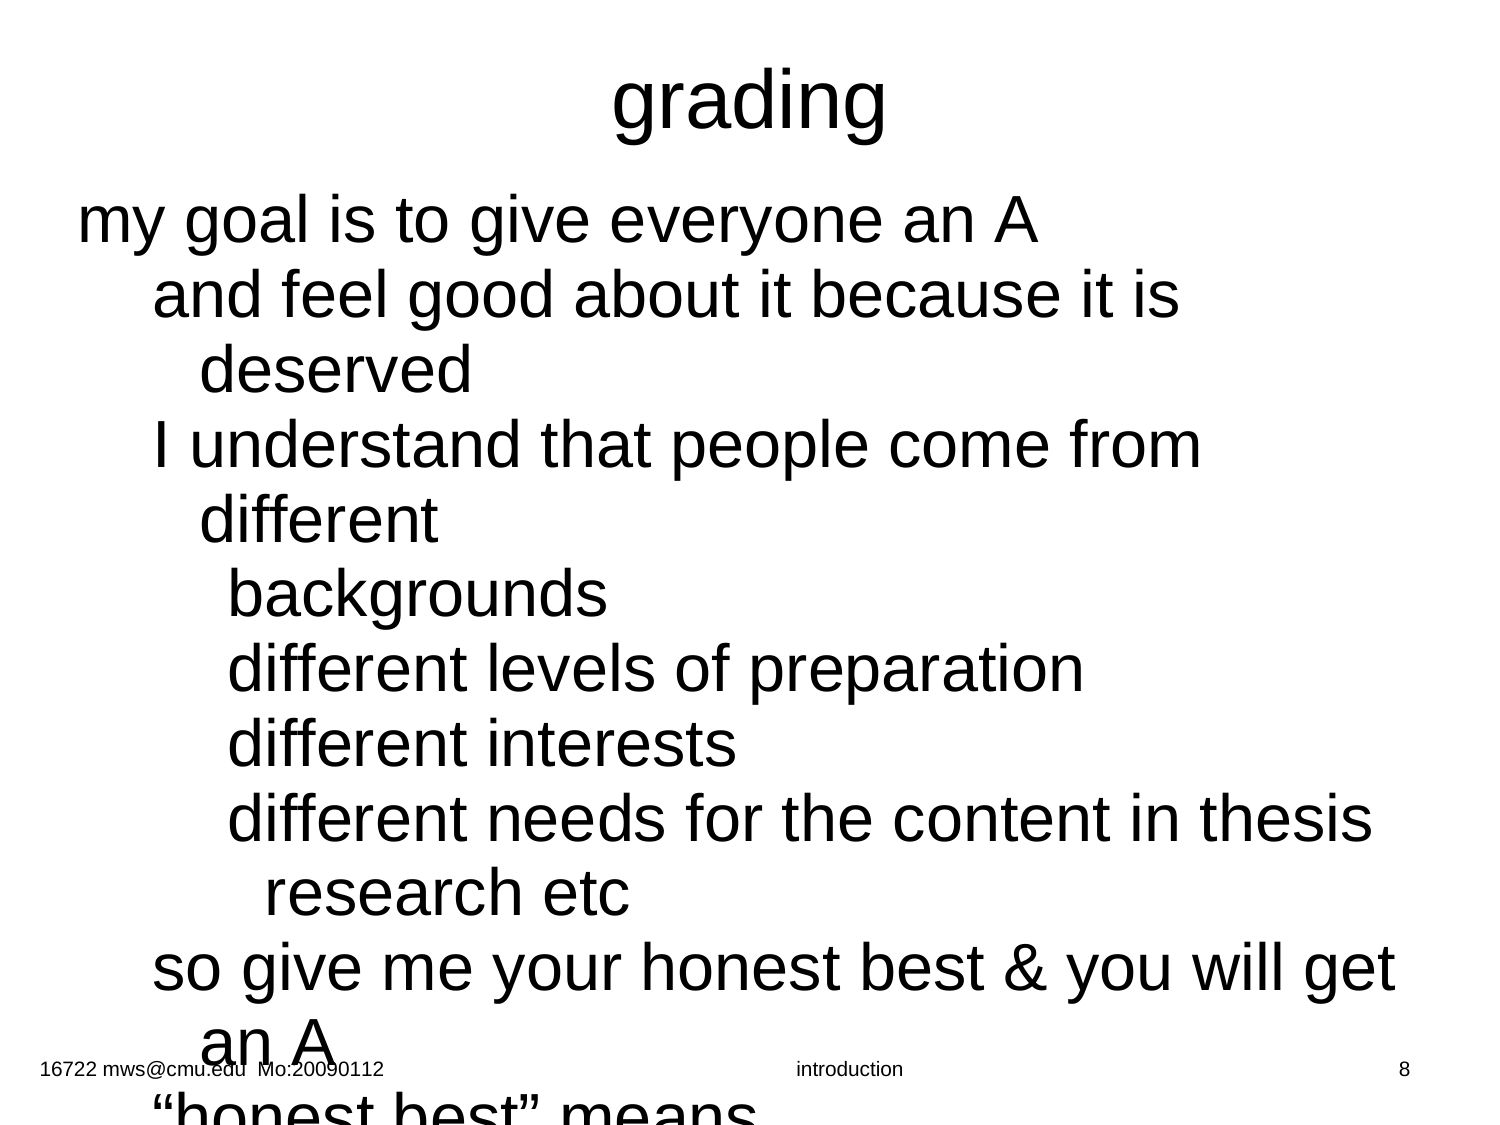

# grading
my goal is to give everyone an A
and feel good about it because it is deserved
I understand that people come from different
backgrounds
different levels of preparation
different interests
different needs for the content in thesis research etc
so give me your honest best & you will get an A
“honest best” means …
work hard even if I don’t assign you hard work
come to office hours to make sure you understand
16722 mws@cmu.edu Mo:20090112
introduction
8